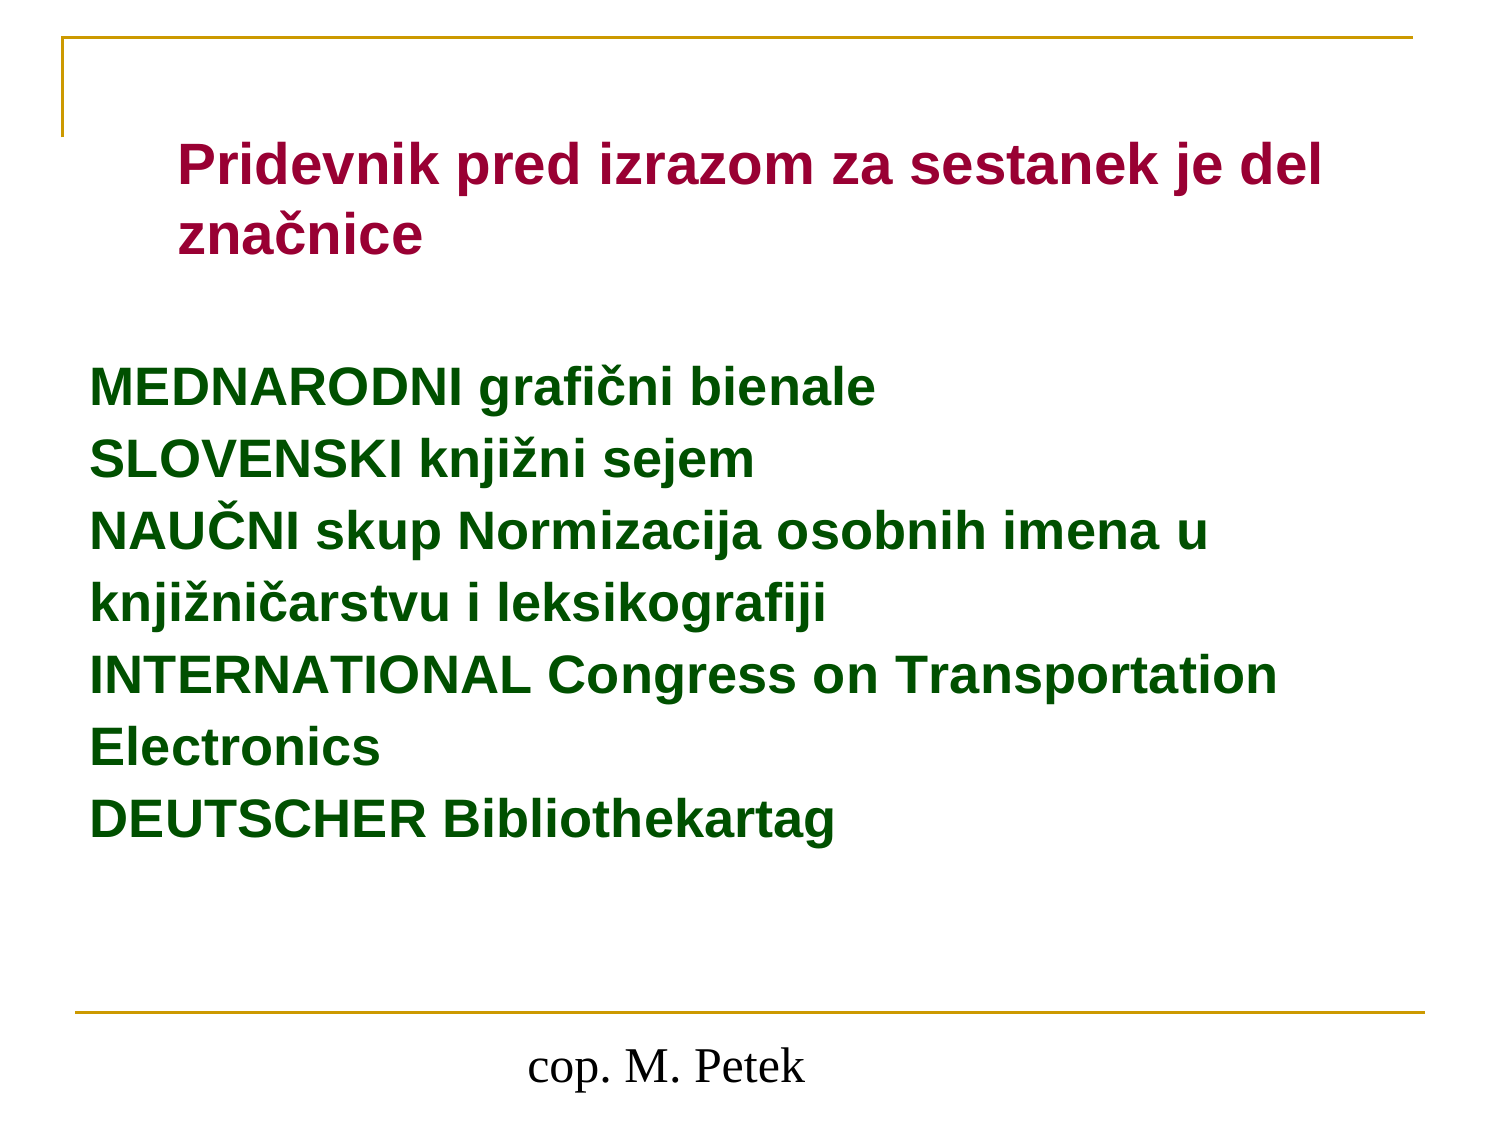

Pridevnik pred izrazom za sestanek je del značnice
# MEDNARODNI grafični bienale
SLOVENSKI knjižni sejem
NAUČNI skup Normizacija osobnih imena u
knjižničarstvu i leksikografiji
INTERNATIONAL Congress on Transportation
Electronics
DEUTSCHER Bibliothekartag
cop. M. Petek